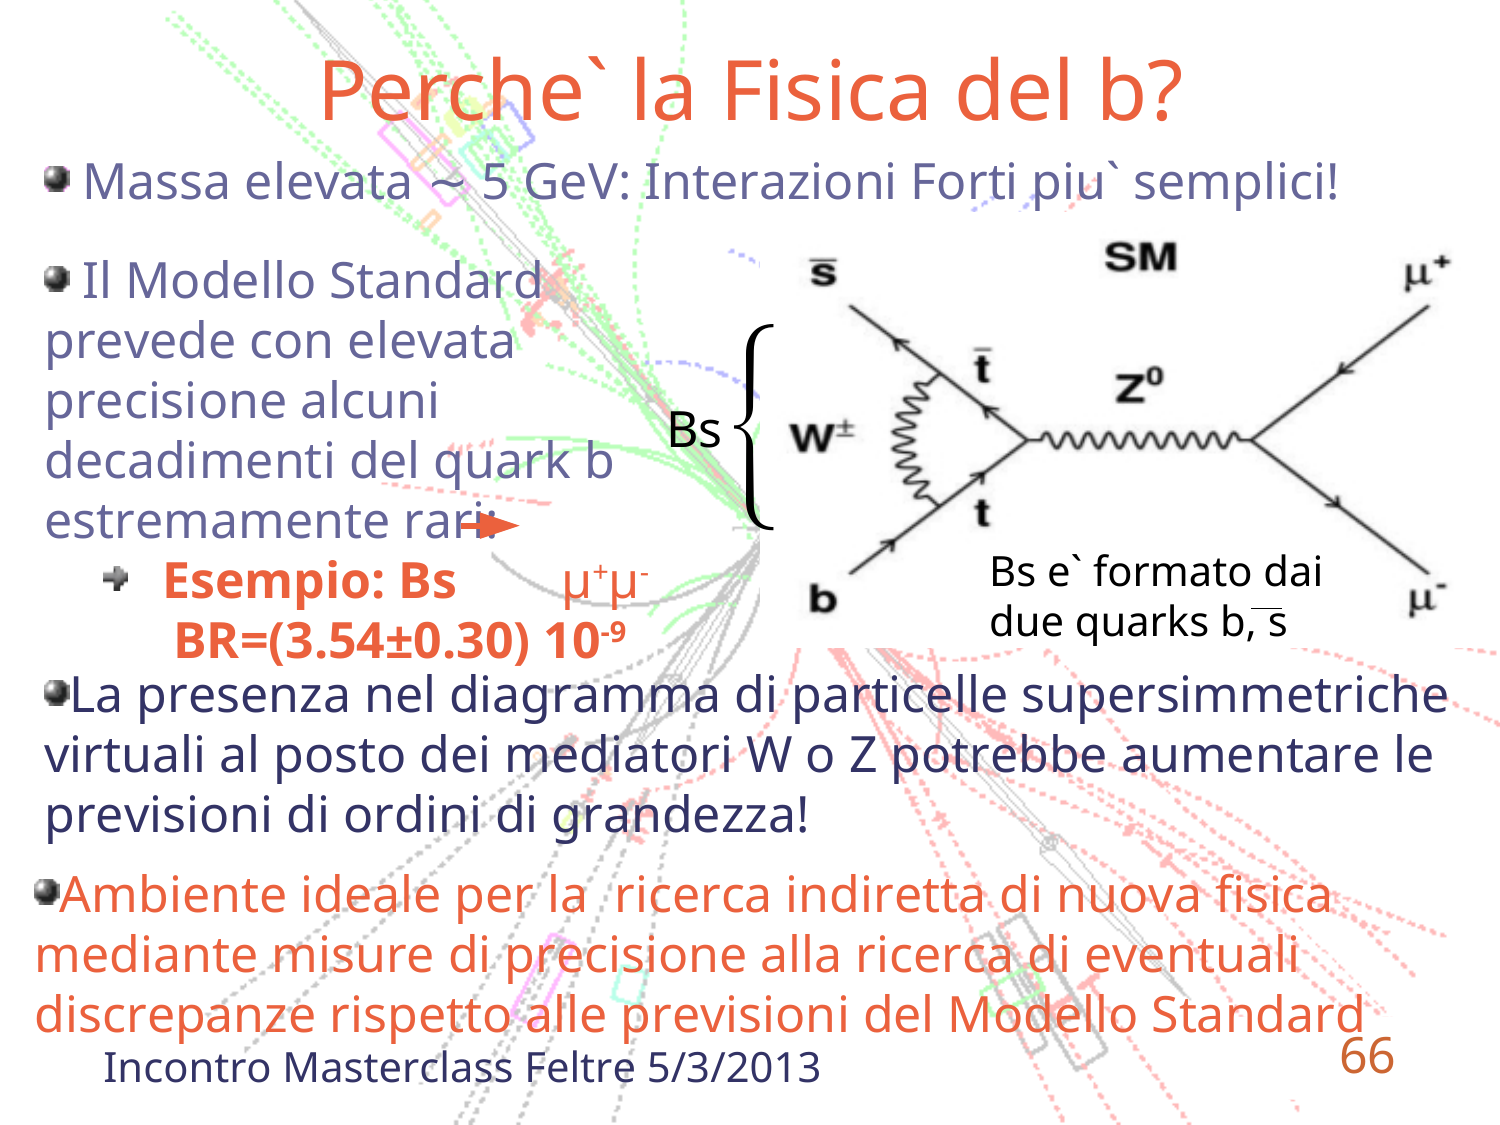

# Perche` la Fisica del b?
 Massa elevata ∼ 5 GeV: Interazioni Forti piu` semplici!
 Il Modello Standard prevede con elevata precisione alcuni decadimenti del quark b estremamente rari:
Esempio: Bs μ+μ-
 BR=(3.54±0.30) 10-9
{
Bs
Bs e` formato dai due quarks b, s
La presenza nel diagramma di particelle supersimmetriche virtuali al posto dei mediatori W o Z potrebbe aumentare le previsioni di ordini di grandezza!
Ambiente ideale per la ricerca indiretta di nuova fisica mediante misure di precisione alla ricerca di eventuali discrepanze rispetto alle previsioni del Modello Standard
66